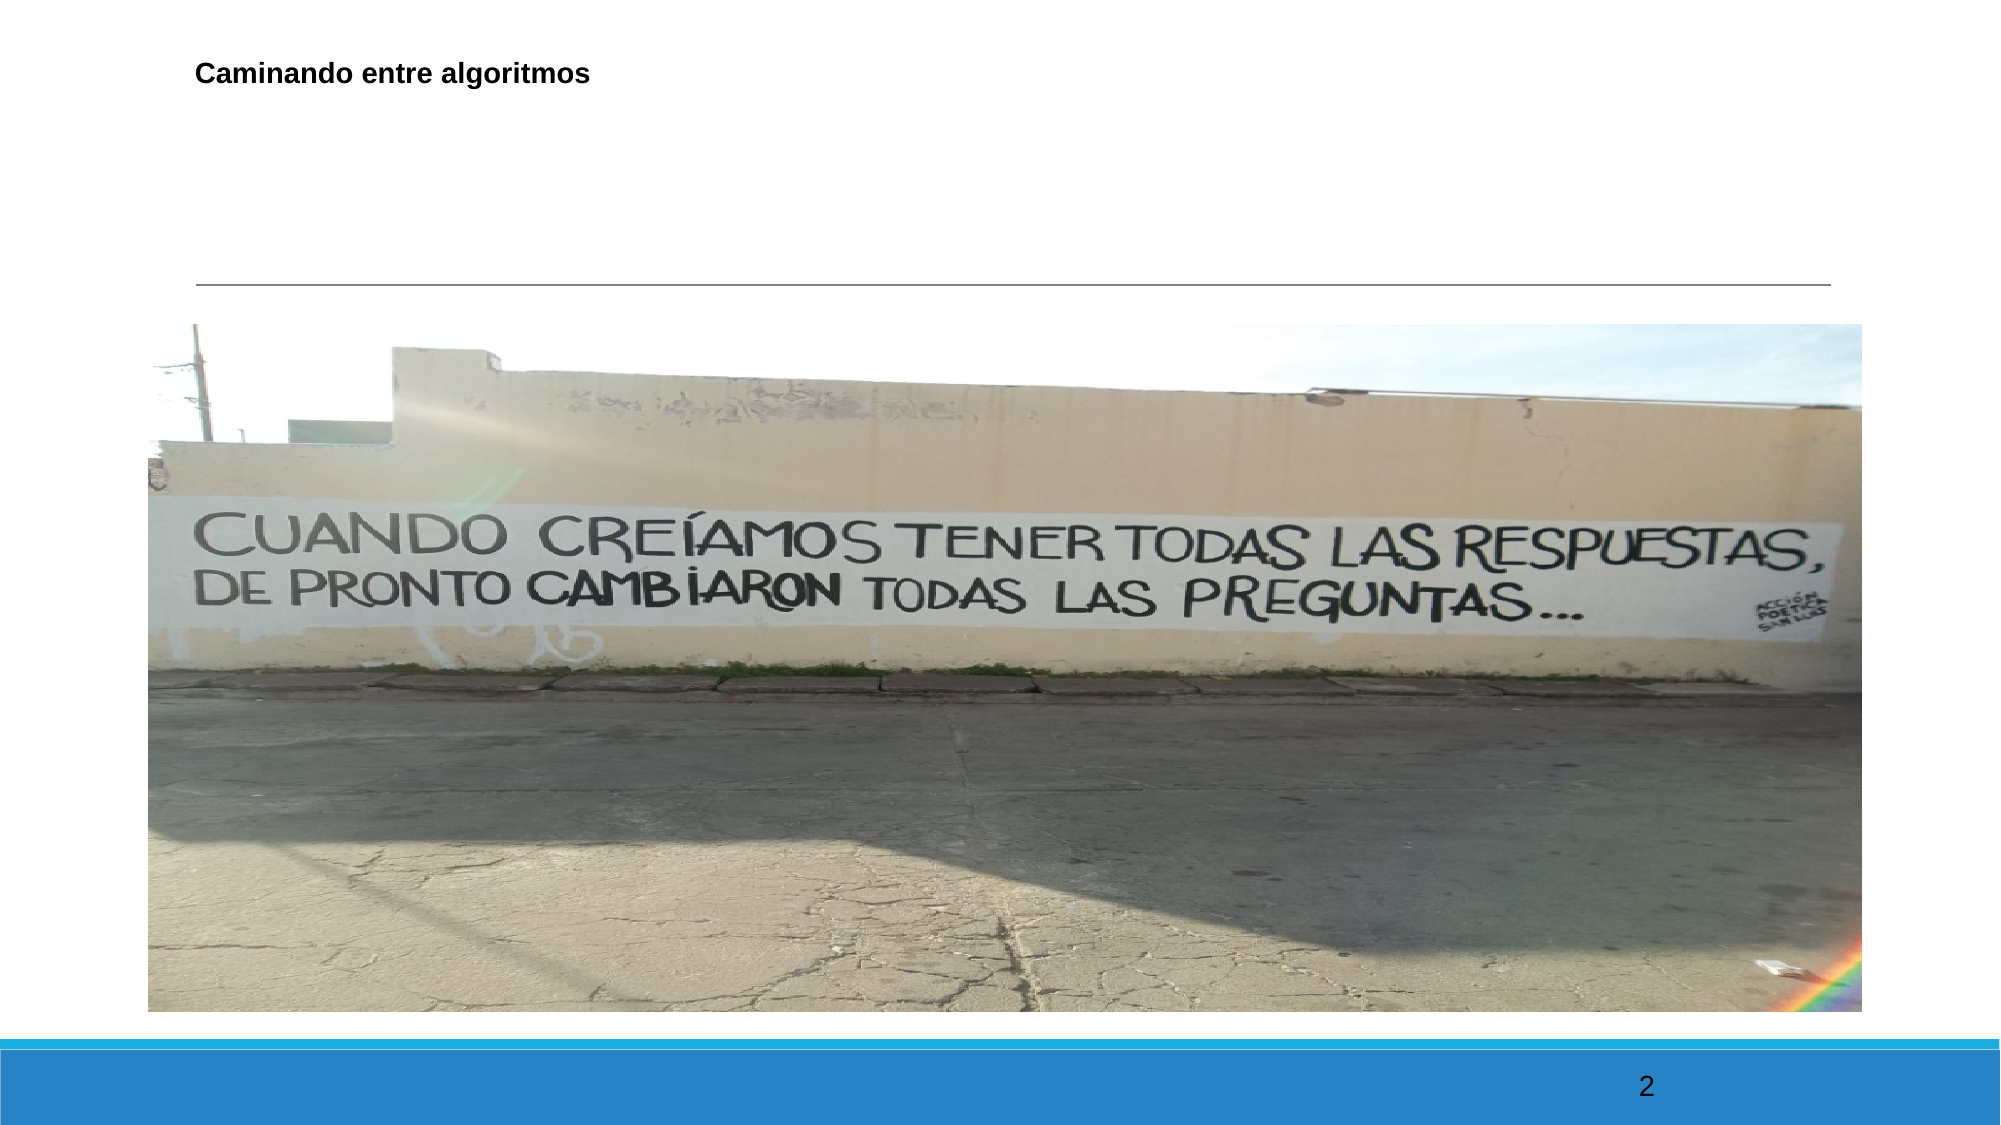

# Caminando entre algoritmos
I. las preguntas”